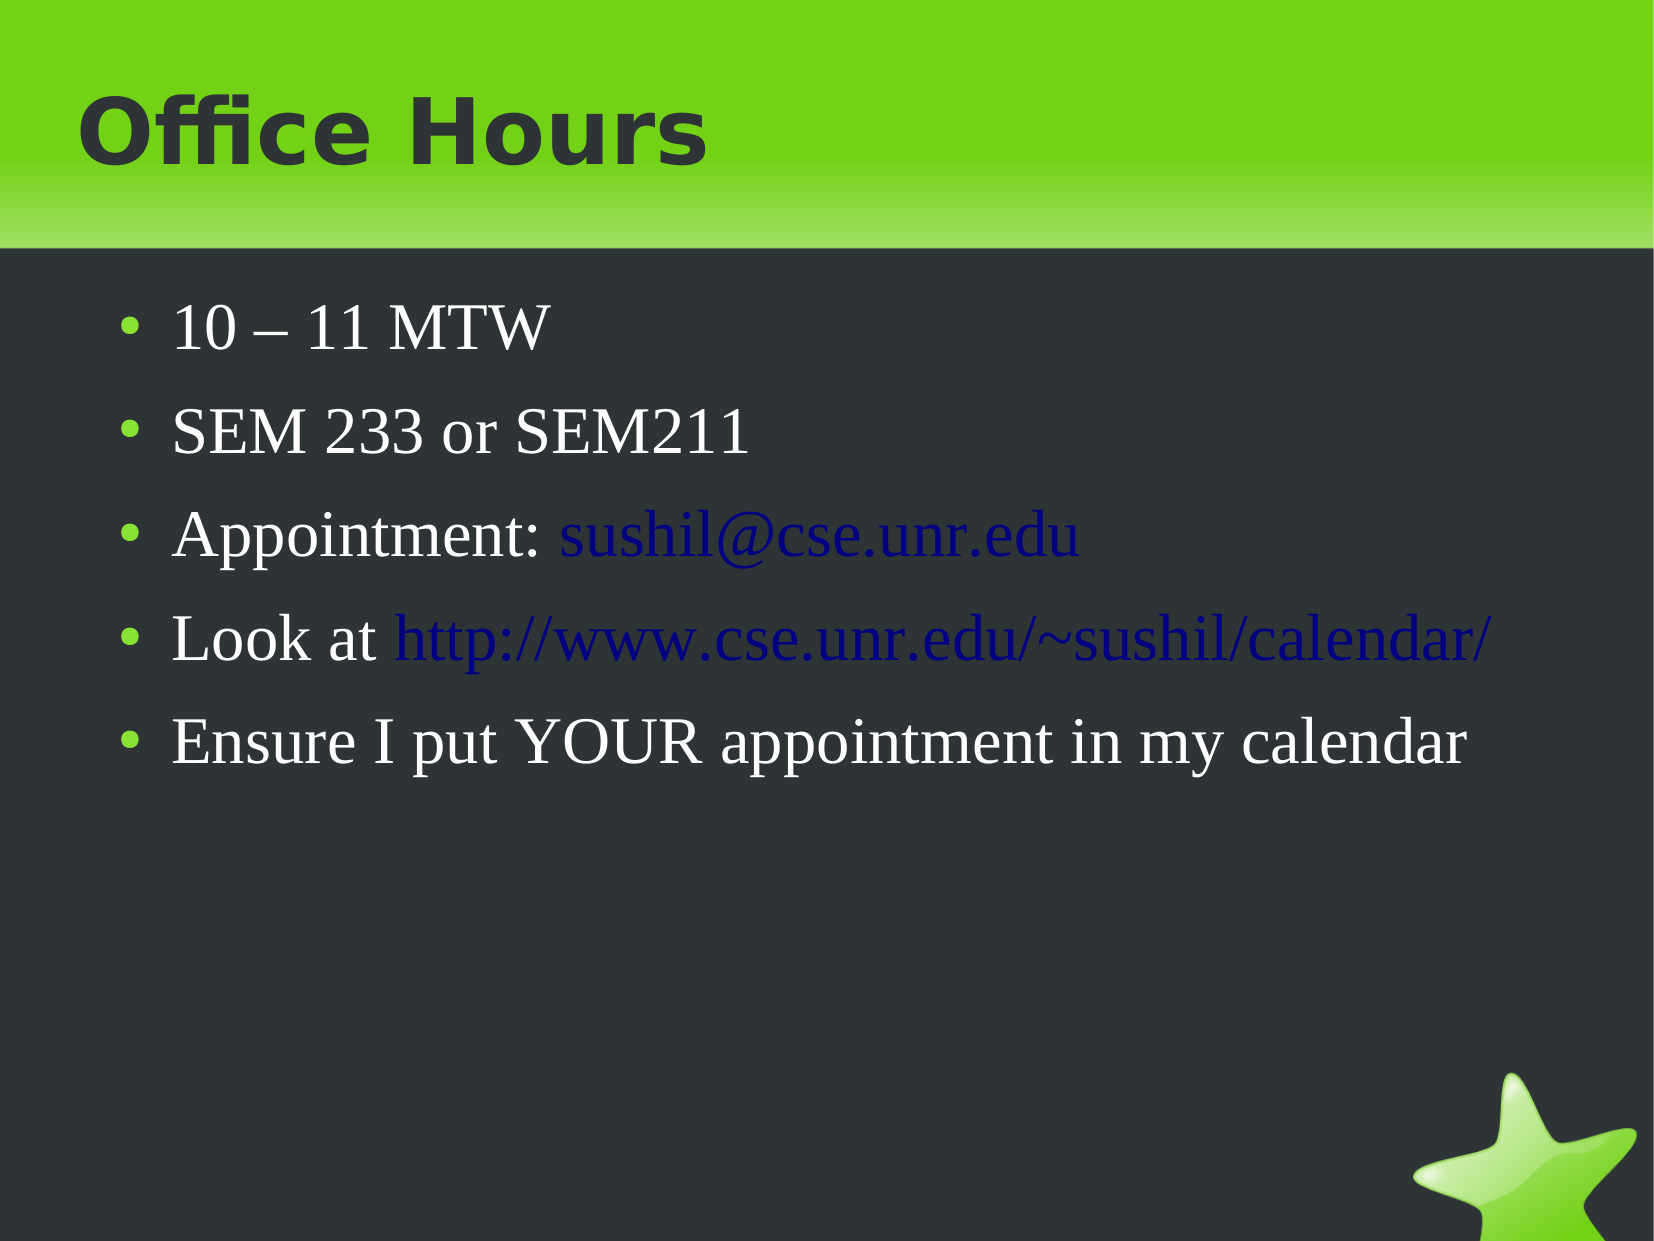

# Office Hours
10 – 11 MTW
SEM 233 or SEM211
Appointment: sushil@cse.unr.edu
Look at http://www.cse.unr.edu/~sushil/calendar/
Ensure I put YOUR appointment in my calendar